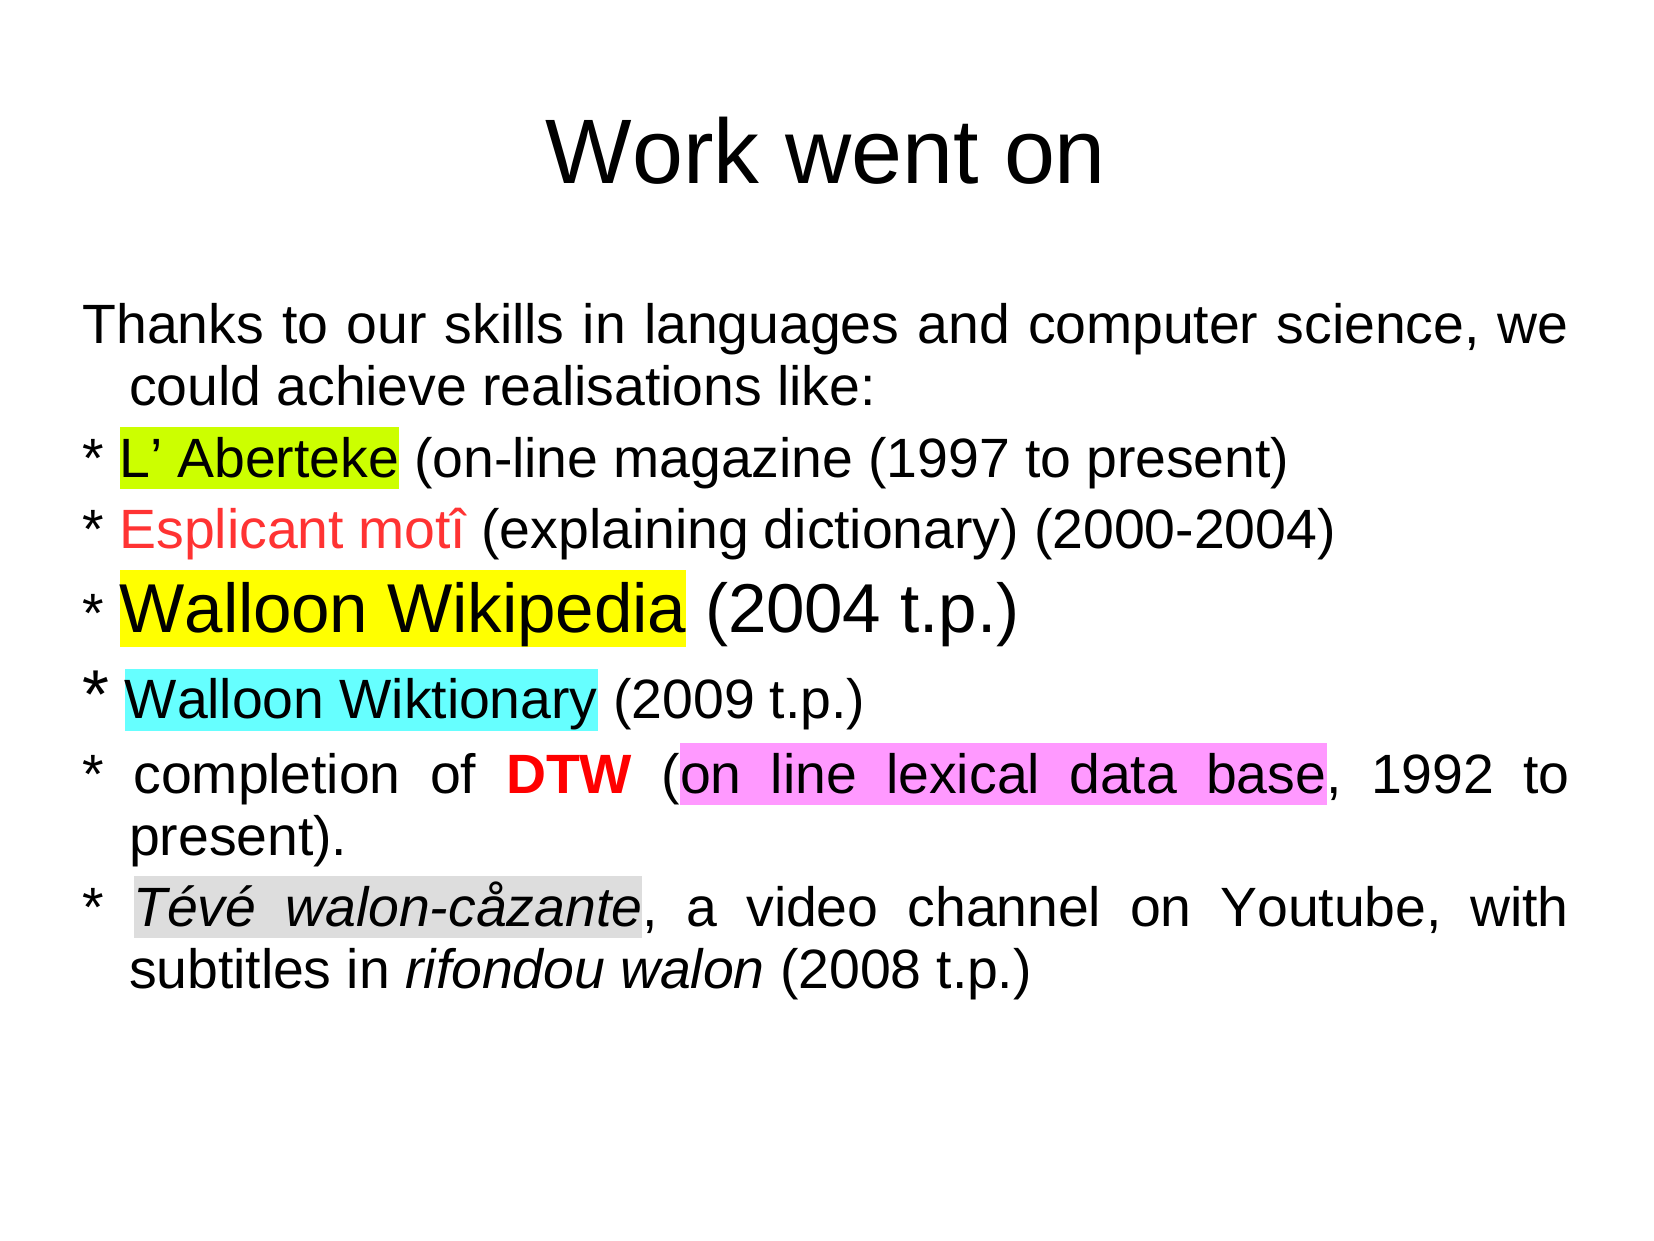

# Work went on
Thanks to our skills in languages and computer science, we could achieve realisations like:
* L’ Aberteke (on-line magazine (1997 to present)
* Esplicant motî (explaining dictionary) (2000-2004)
* Walloon Wikipedia (2004 t.p.)
* Walloon Wiktionary (2009 t.p.)
* completion of DTW (on line lexical data base, 1992 to present).
* Tévé walon-cåzante, a video channel on Youtube, with subtitles in rifondou walon (2008 t.p.)